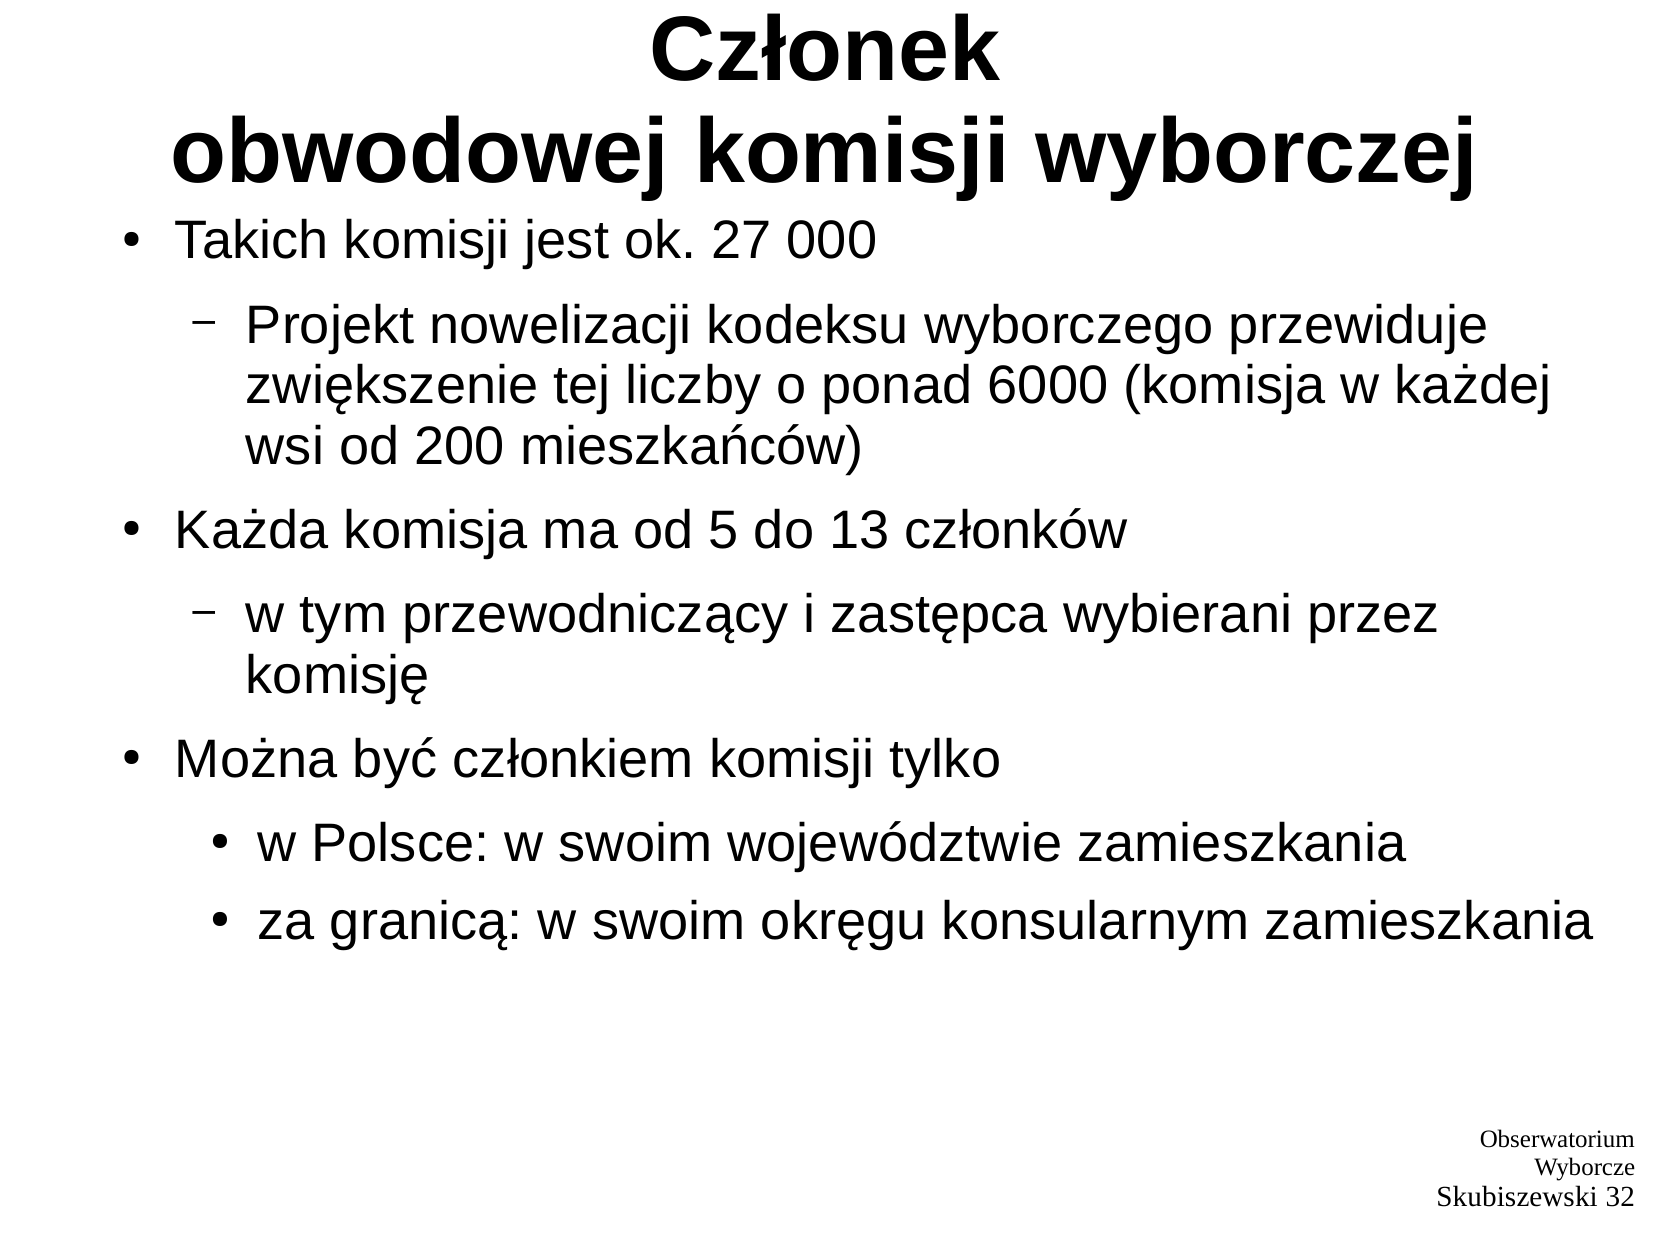

# Członek obwodowej komisji wyborczej
Takich komisji jest ok. 27 000
Projekt nowelizacji kodeksu wyborczego przewiduje zwiększenie tej liczby o ponad 6000 (komisja w każdej wsi od 200 mieszkańców)
Każda komisja ma od 5 do 13 członków
w tym przewodniczący i zastępca wybierani przez komisję
Można być członkiem komisji tylko
w Polsce: w swoim województwie zamieszkania
za granicą: w swoim okręgu konsularnym zamieszkania
32